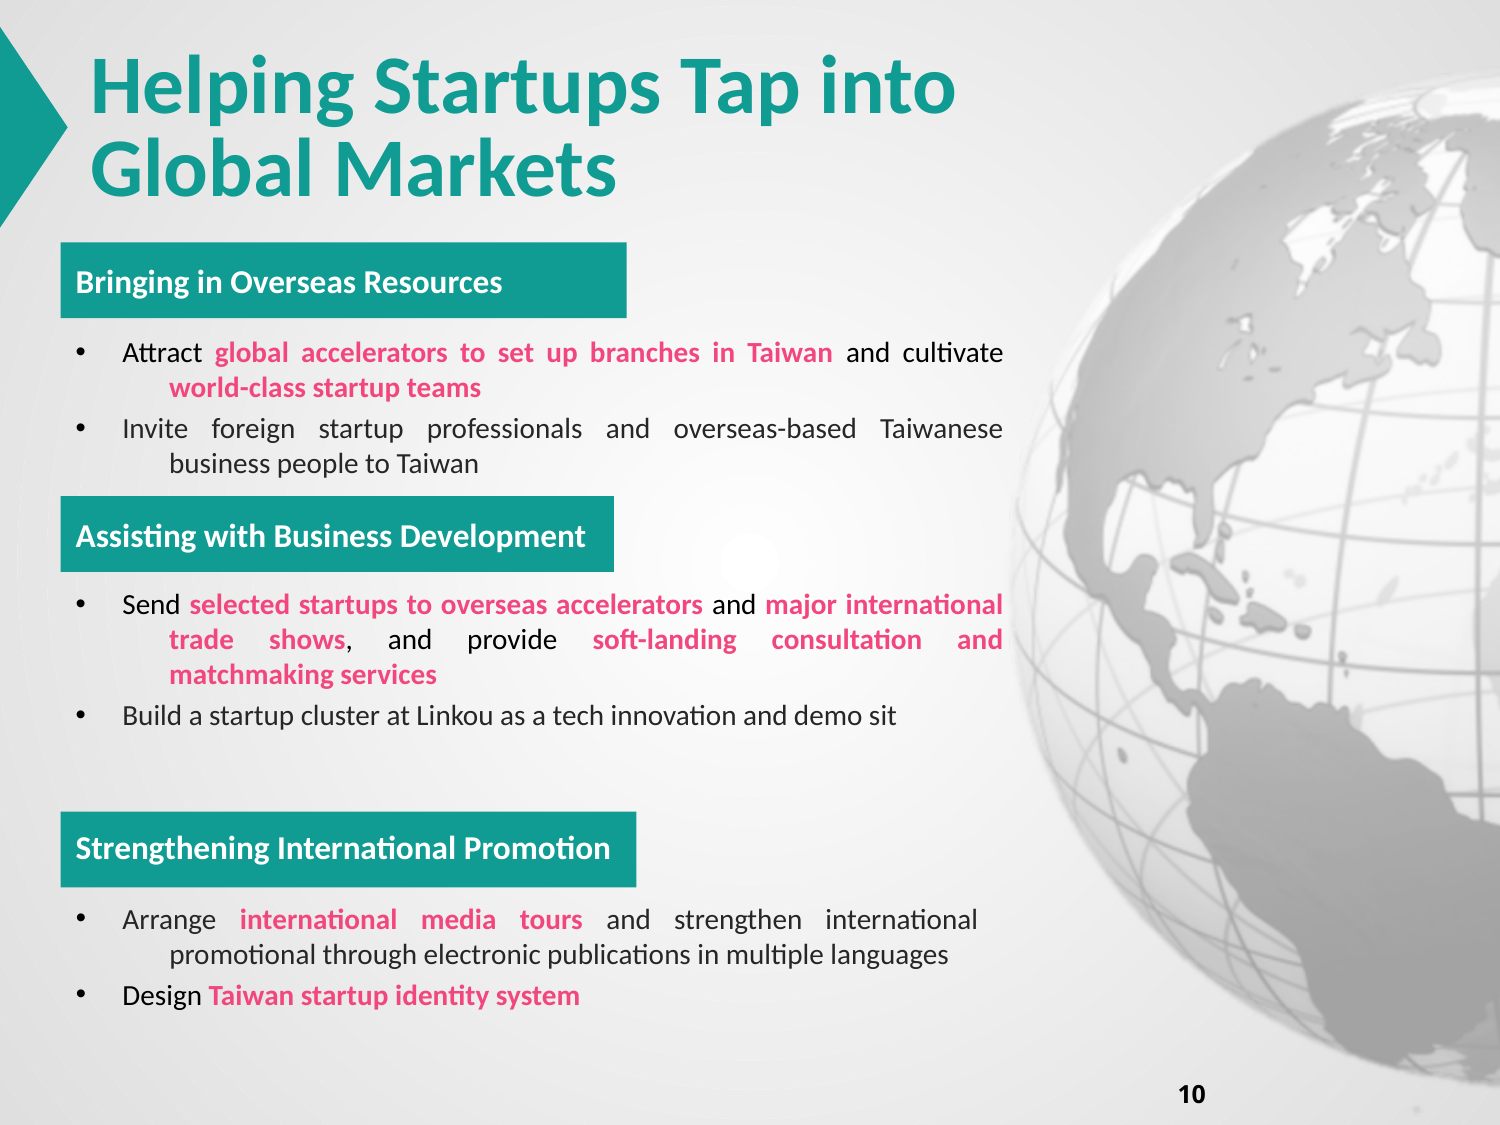

Helping Startups Tap into
Global Markets
Bringing in Overseas Resources
Attract global accelerators to set up branches in Taiwan and cultivate world-class startup teams
Invite foreign startup professionals and overseas-based Taiwanese business people to Taiwan
Assisting with Business Development
Send selected startups to overseas accelerators and major international trade shows, and provide soft-landing consultation and matchmaking services
Build a startup cluster at Linkou as a tech innovation and demo sit
Strengthening International Promotion
Arrange international media tours and strengthen international promotional through electronic publications in multiple languages
Design Taiwan startup identity system